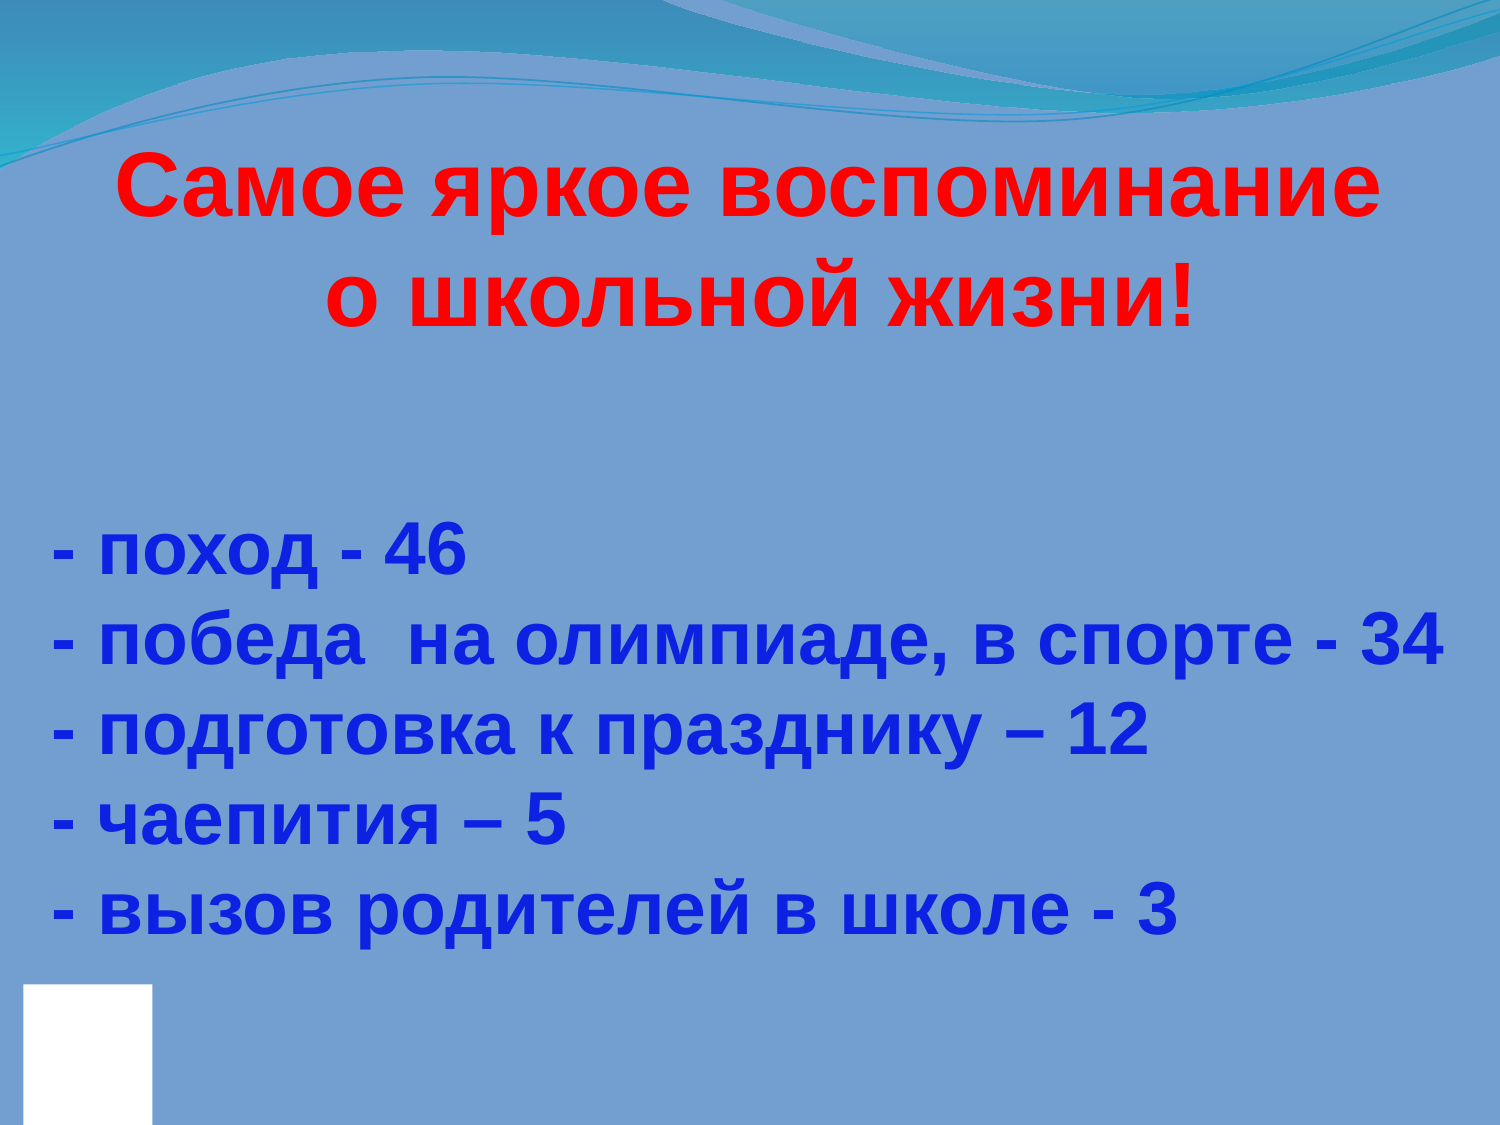

Самое яркое воспоминание
 о школьной жизни!
- поход - 46
- победа на олимпиаде, в спорте - 34
- подготовка к празднику – 12
- чаепития – 5
- вызов родителей в школе - 3